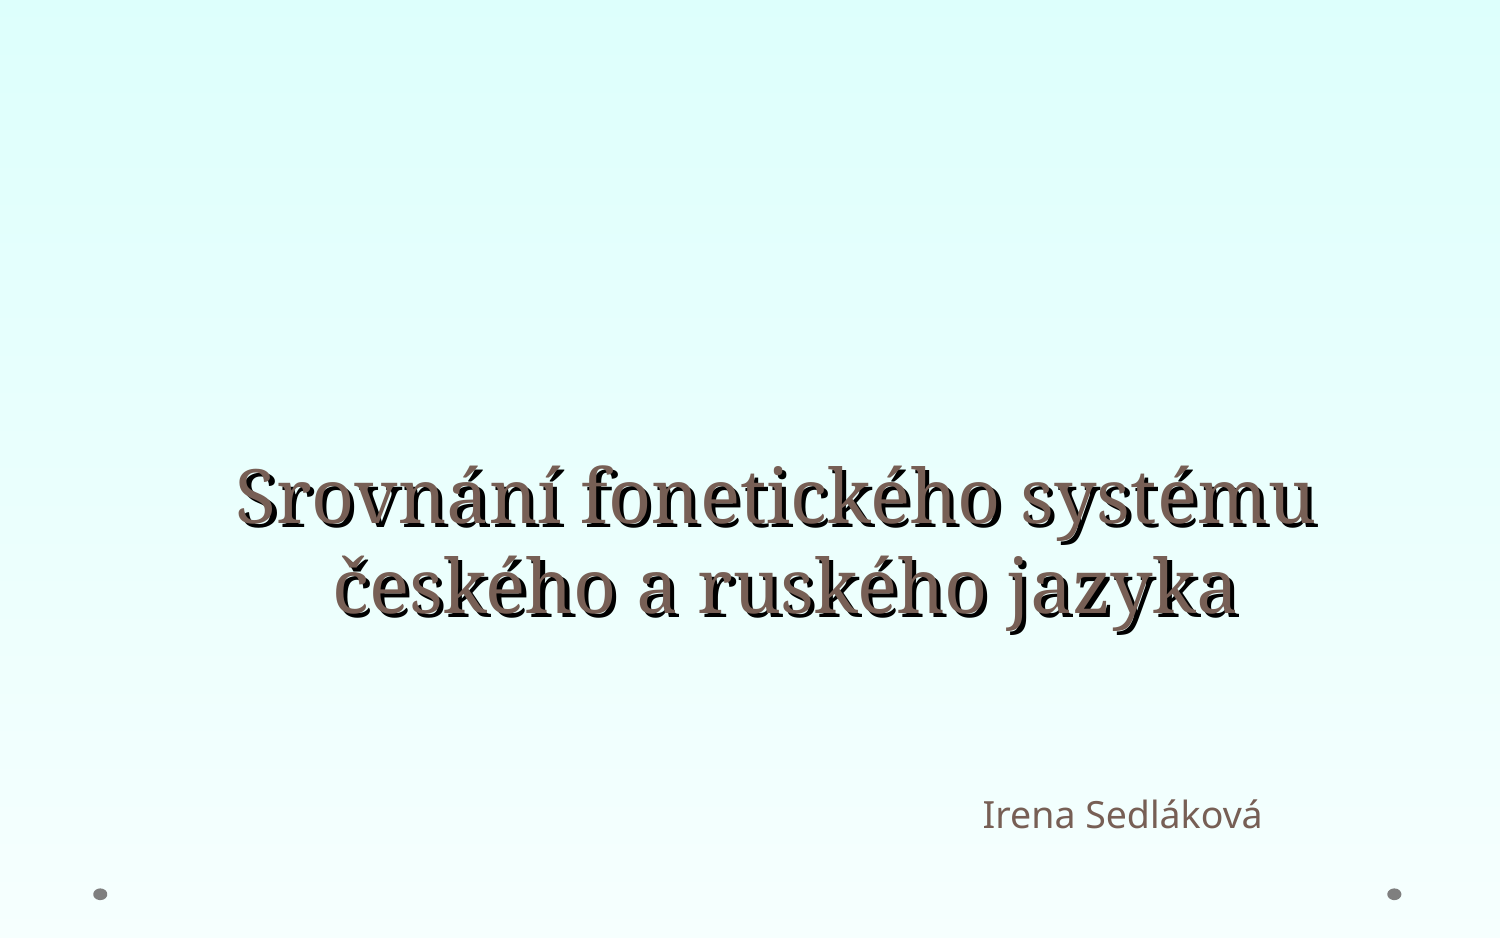

# Srovnání fonetického systému českého a ruského jazyka
Irena Sedláková